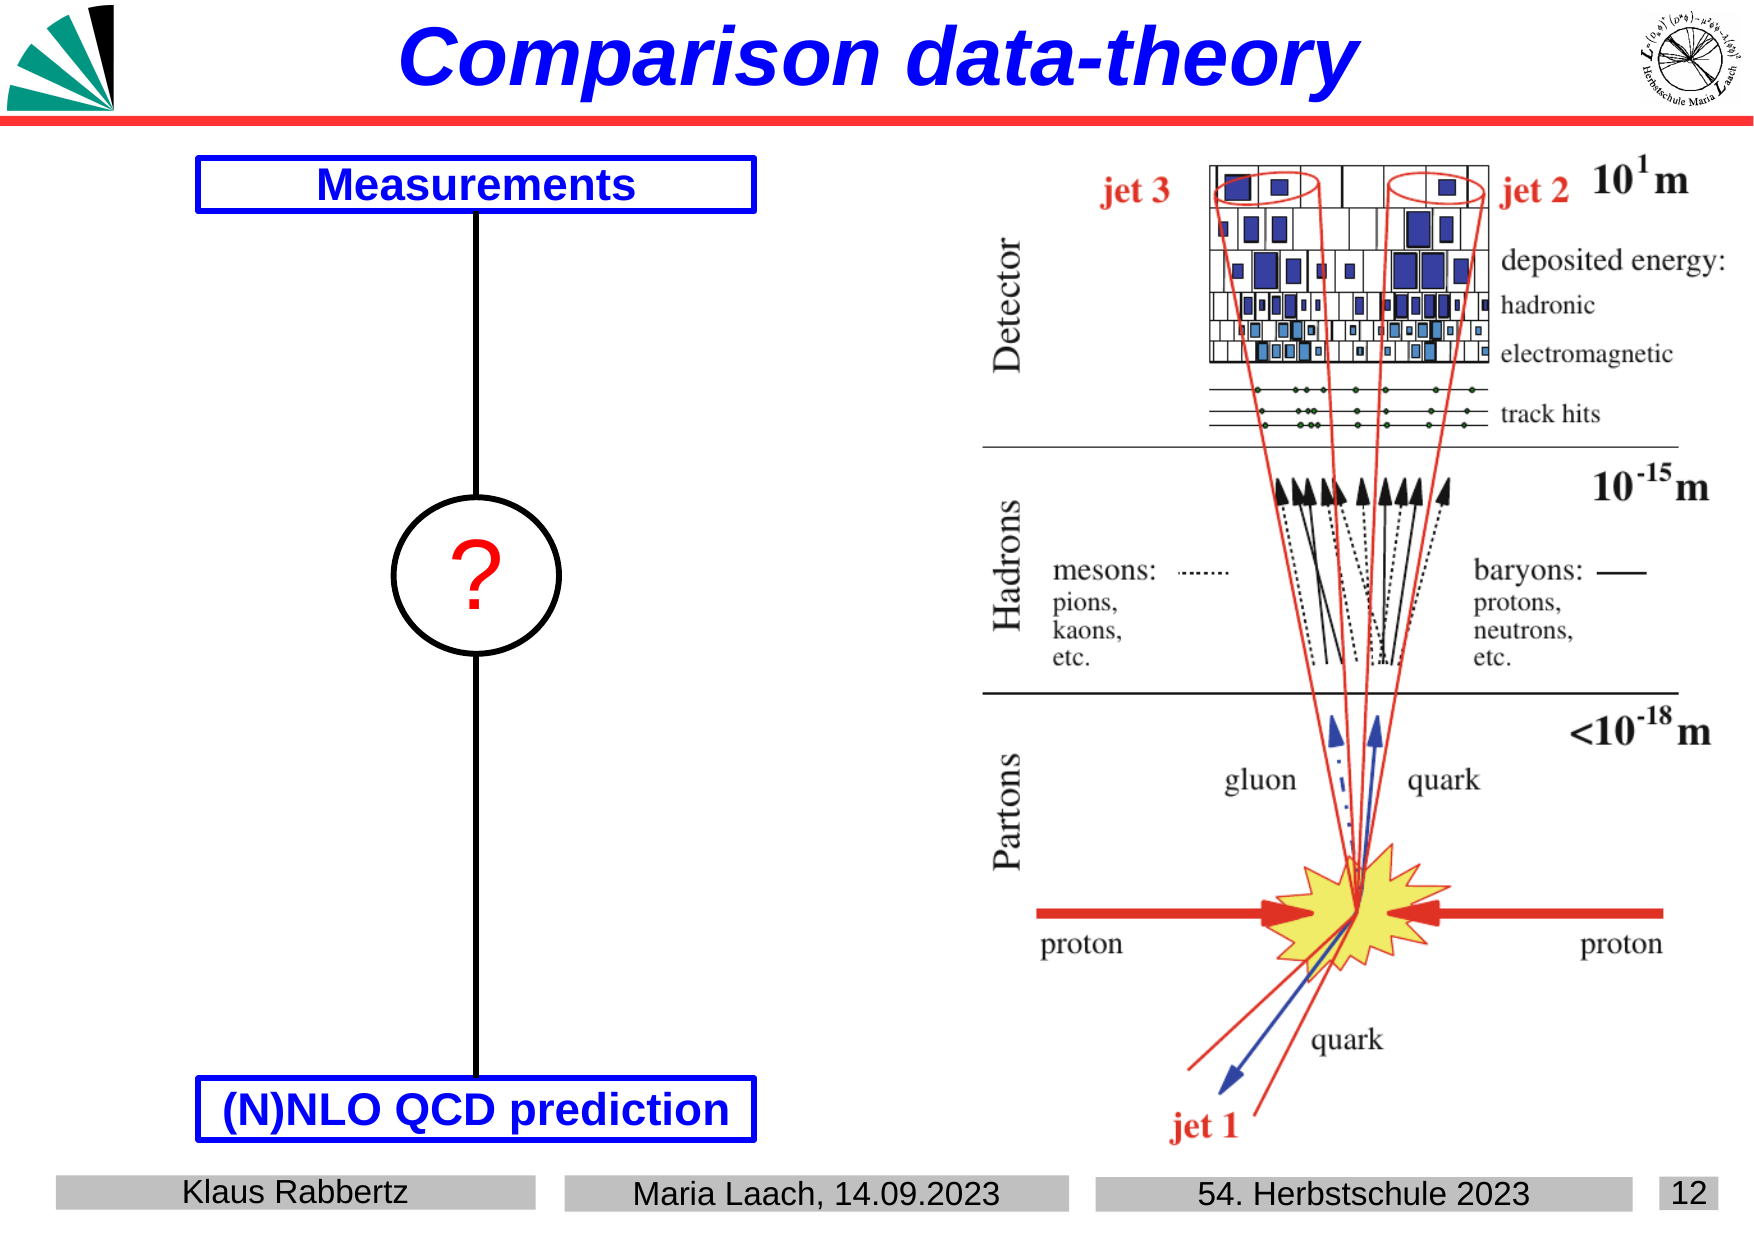

# Comparison data-theory
Measurements
?
(N)NLO QCD prediction